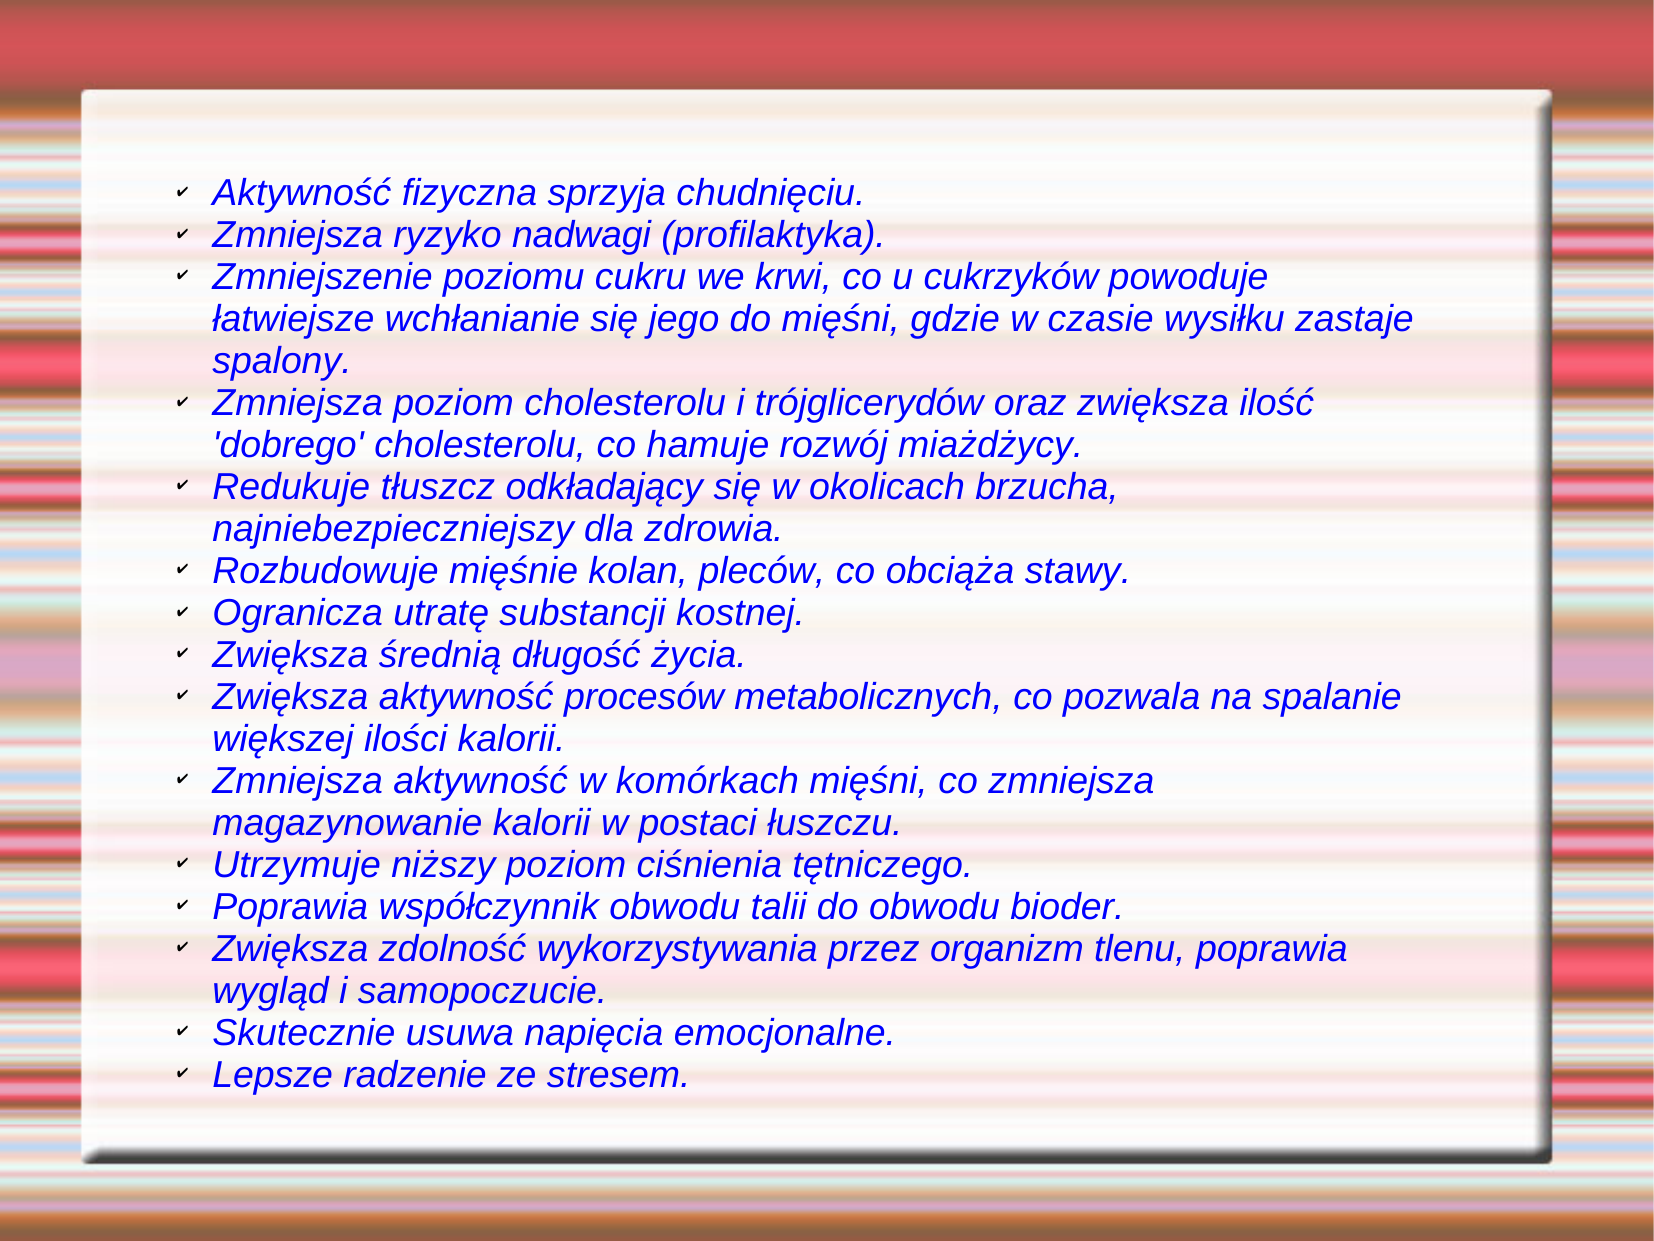

# Aktywność fizyczna sprzyja chudnięciu.
Zmniejsza ryzyko nadwagi (profilaktyka).
Zmniejszenie poziomu cukru we krwi, co u cukrzyków powoduje łatwiejsze wchłanianie się jego do mięśni, gdzie w czasie wysiłku zastaje spalony.
Zmniejsza poziom cholesterolu i trójglicerydów oraz zwiększa ilość 'dobrego' cholesterolu, co hamuje rozwój miażdżycy.
Redukuje tłuszcz odkładający się w okolicach brzucha, najniebezpieczniejszy dla zdrowia.
Rozbudowuje mięśnie kolan, pleców, co obciąża stawy.
Ogranicza utratę substancji kostnej.
Zwiększa średnią długość życia.
Zwiększa aktywność procesów metabolicznych, co pozwala na spalanie większej ilości kalorii.
Zmniejsza aktywność w komórkach mięśni, co zmniejsza magazynowanie kalorii w postaci łuszczu.
Utrzymuje niższy poziom ciśnienia tętniczego.
Poprawia współczynnik obwodu talii do obwodu bioder.
Zwiększa zdolność wykorzystywania przez organizm tlenu, poprawia wygląd i samopoczucie.
Skutecznie usuwa napięcia emocjonalne.
Lepsze radzenie ze stresem.